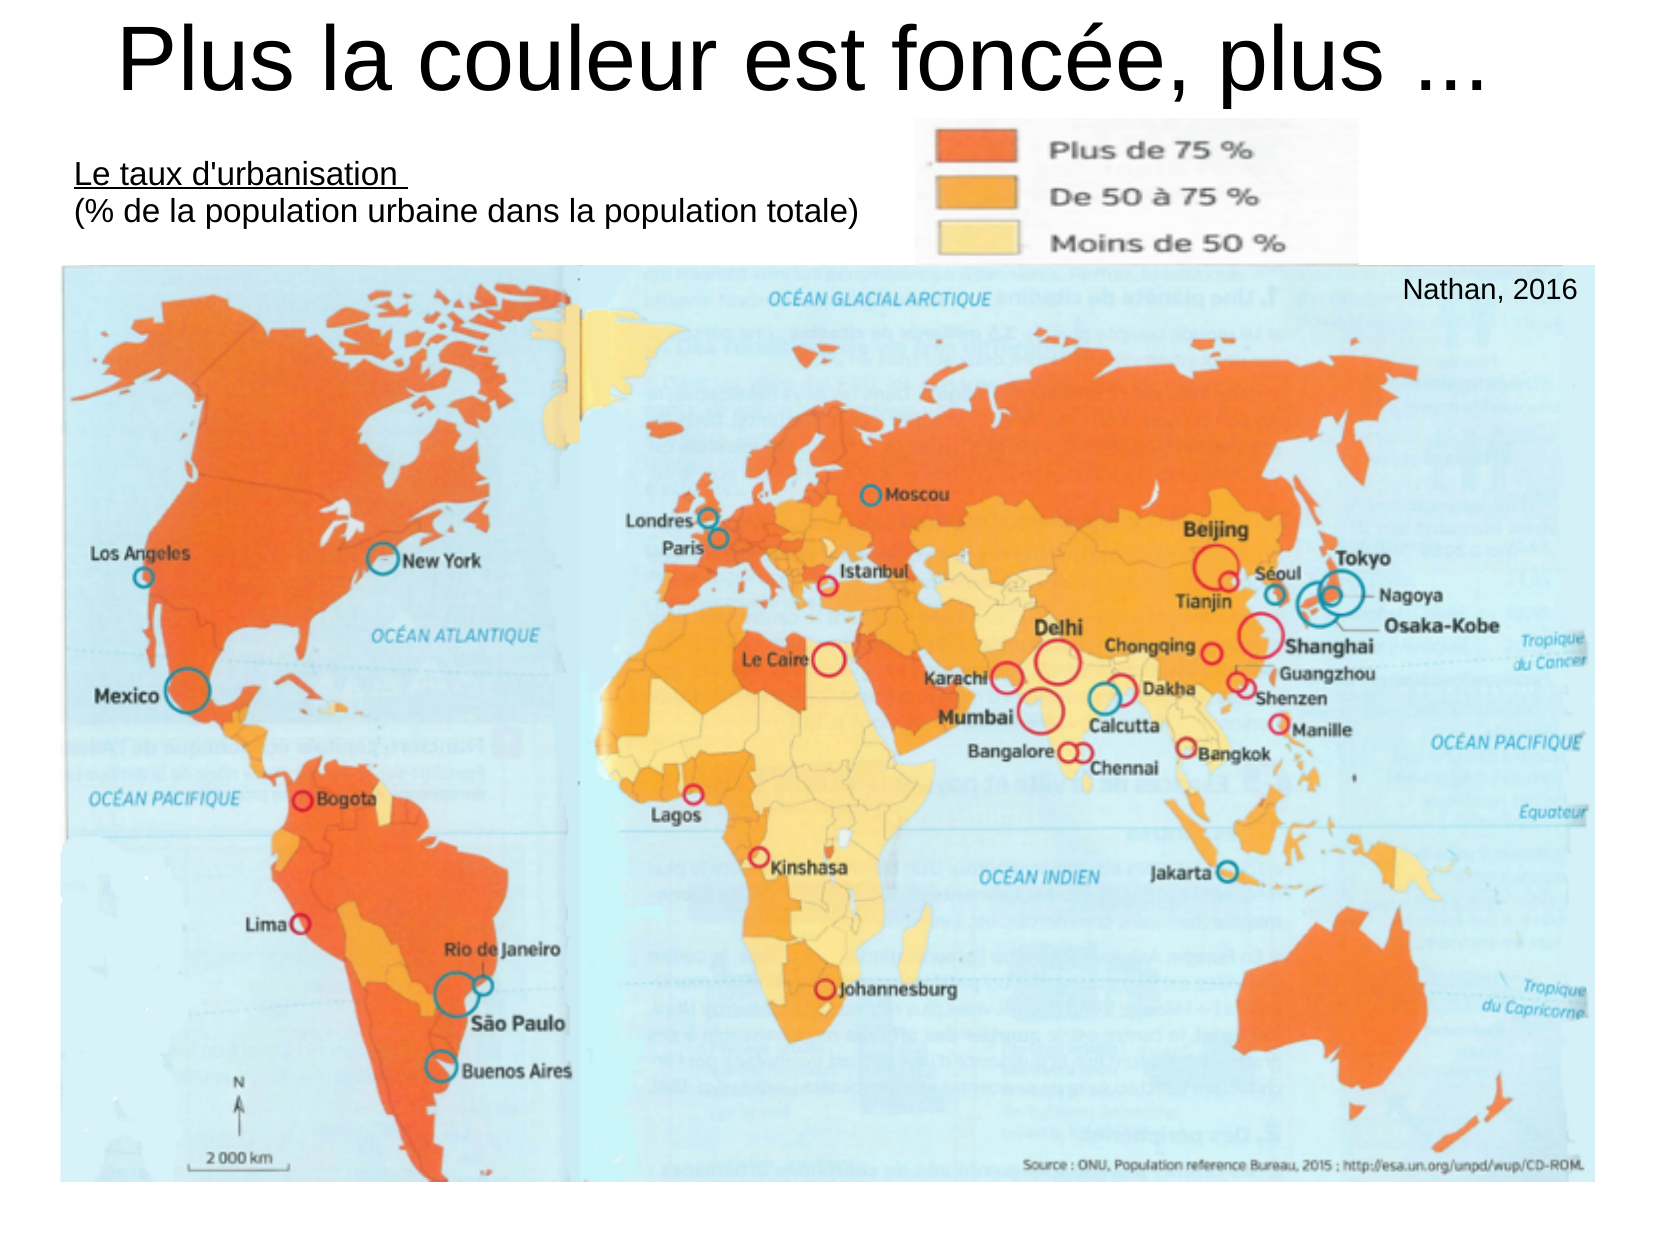

# Plus la couleur est foncée, plus ...
Le taux d'urbanisation
(% de la population urbaine dans la population totale)
Nathan, 2016